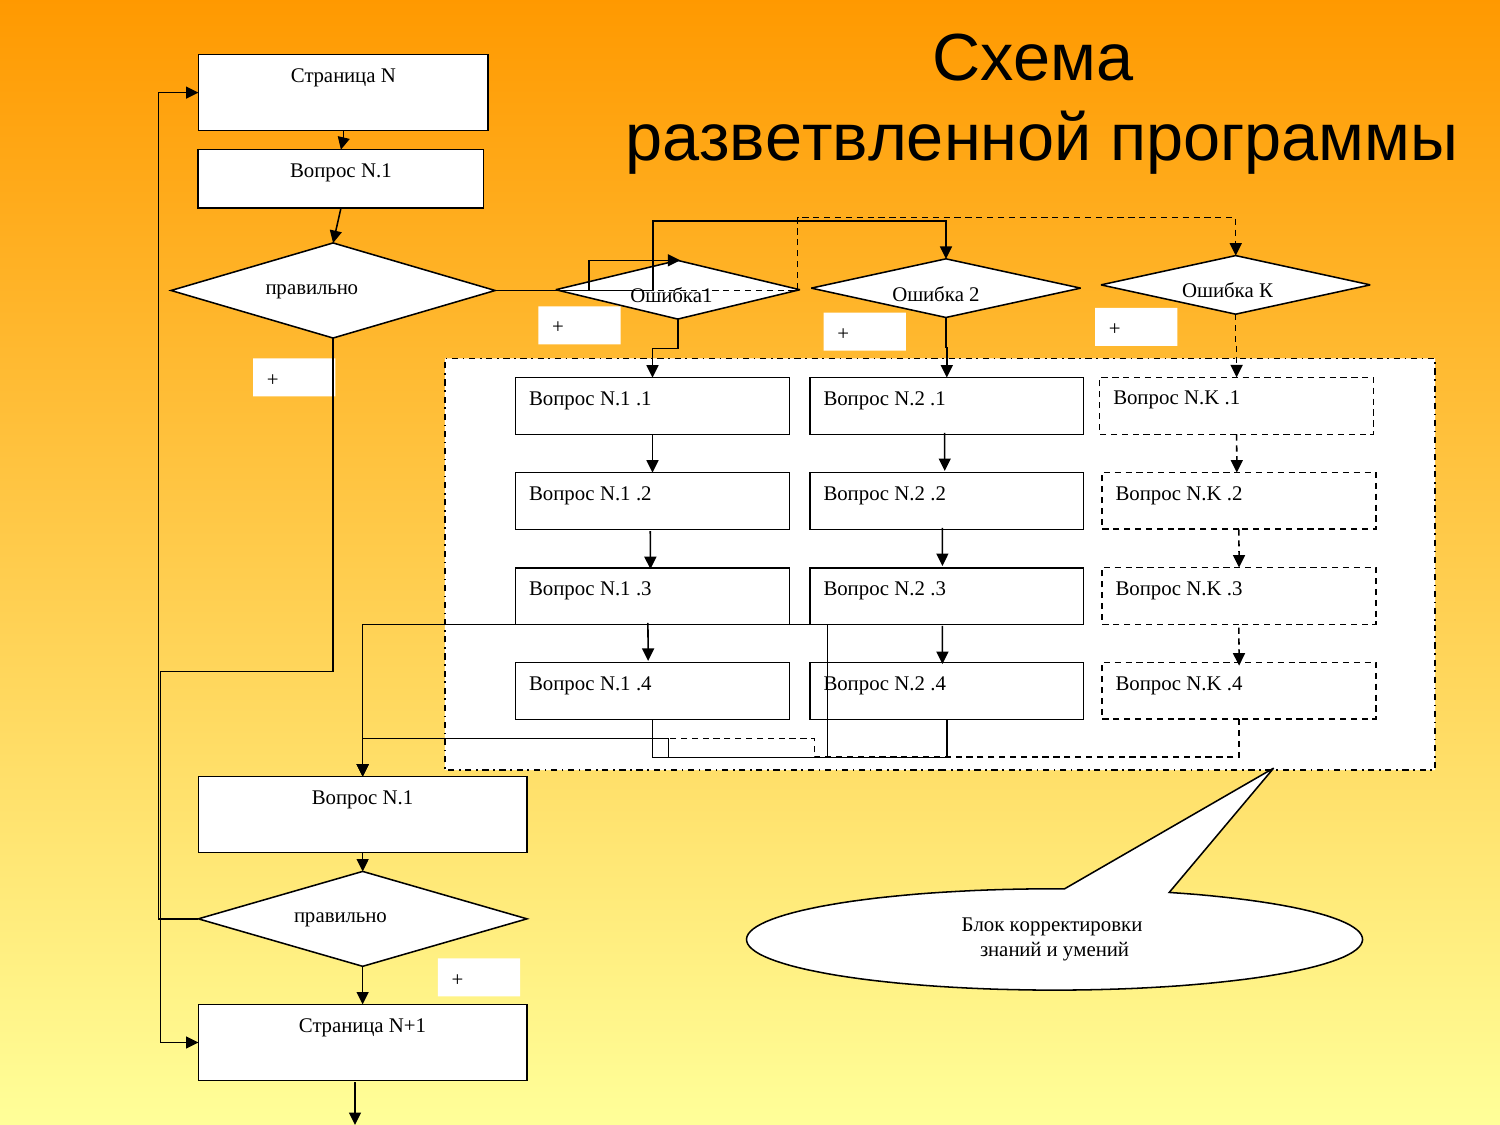

# Схема разветвленной программы
Страница N
Вопрос N.1
правильно
Ошибка К
Ошибка 2
Ошибка1
+
+
+
+
Вопрос N.K .1
Вопрос N.1 .1
Вопрос N.2 .1
Вопрос N.K .2
Вопрос N.1 .2
Вопрос N.2 .2
Вопрос N.K .3
Вопрос N.1 .3
Вопрос N.2 .3
Вопрос N.K .4
Вопрос N.1 .4
Вопрос N.2 .4
Вопрос N.1
правильно
Блок корректировки
знаний и умений
+
Страница N+1